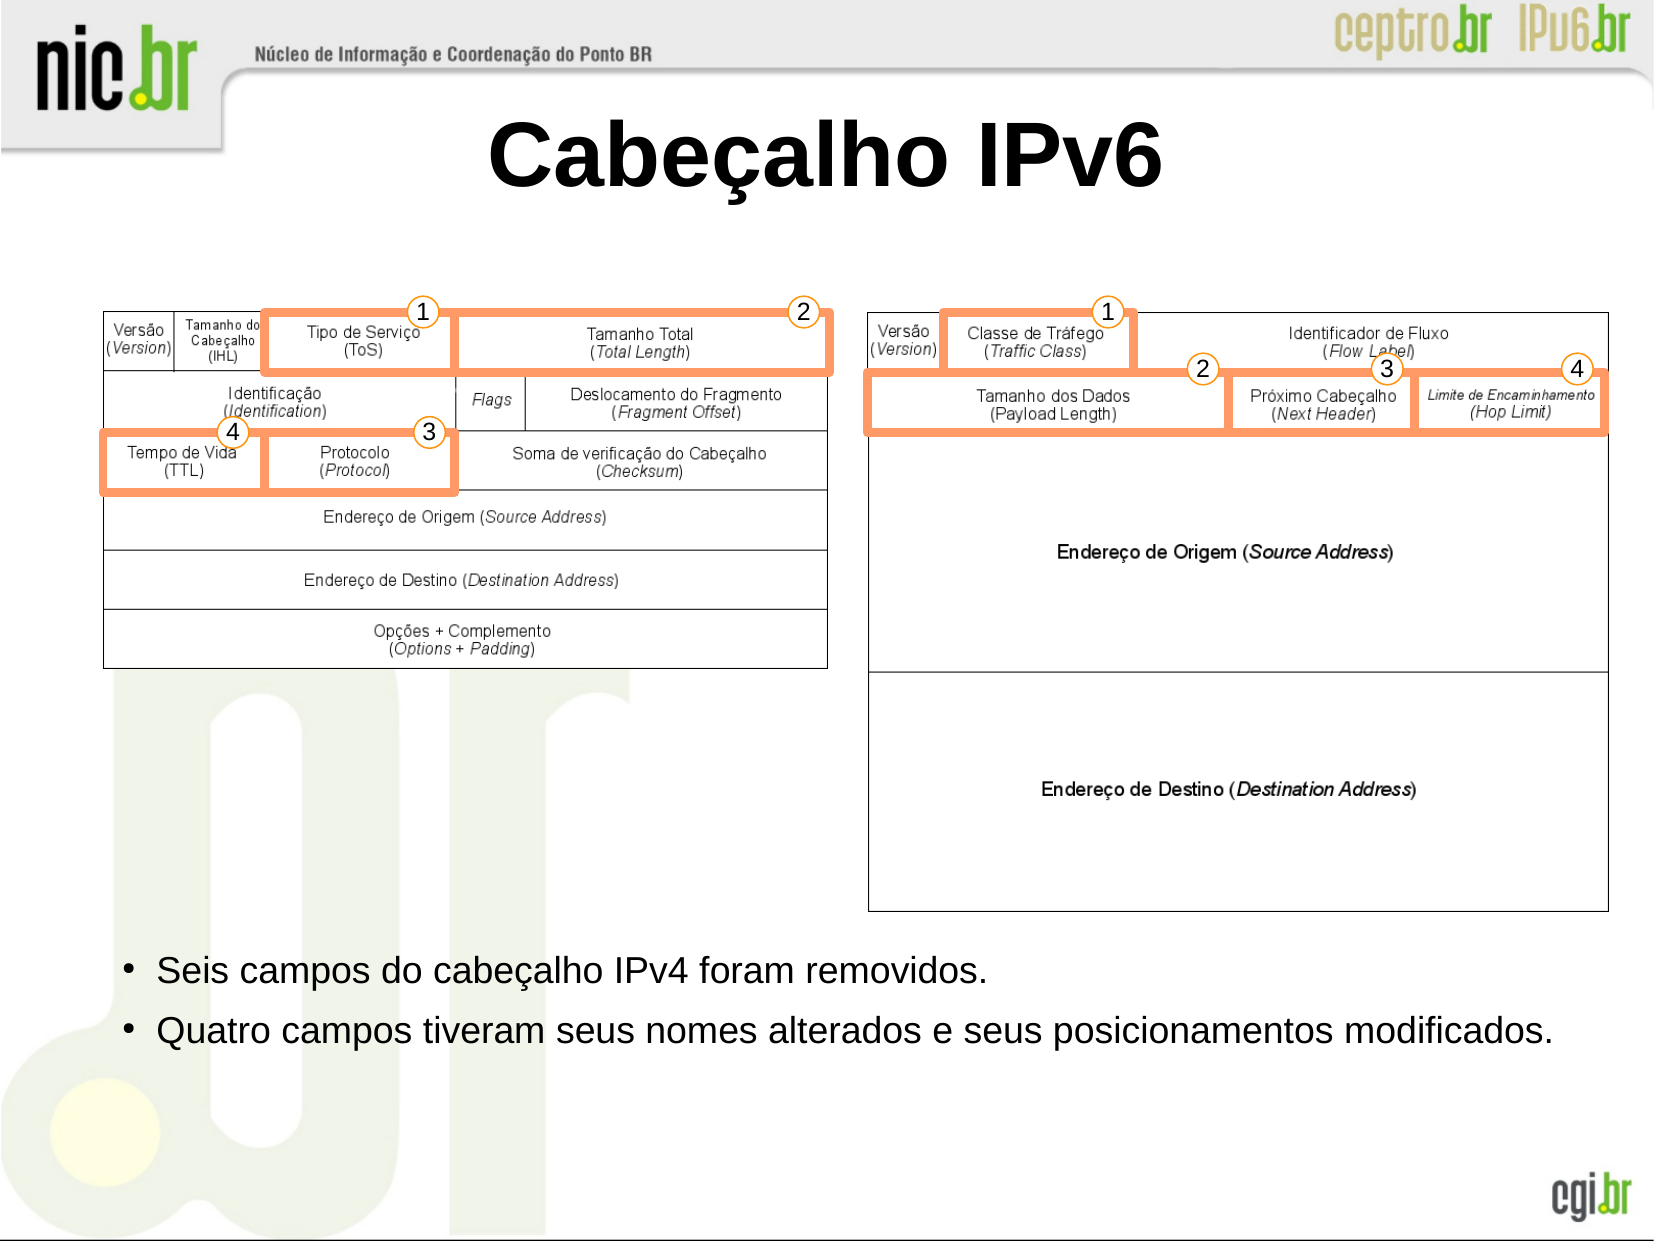

Cabeçalho IPv6
1
2
1
2
3
4
4
3
 Seis campos do cabeçalho IPv4 foram removidos.
 Quatro campos tiveram seus nomes alterados e seus posicionamentos modificados.